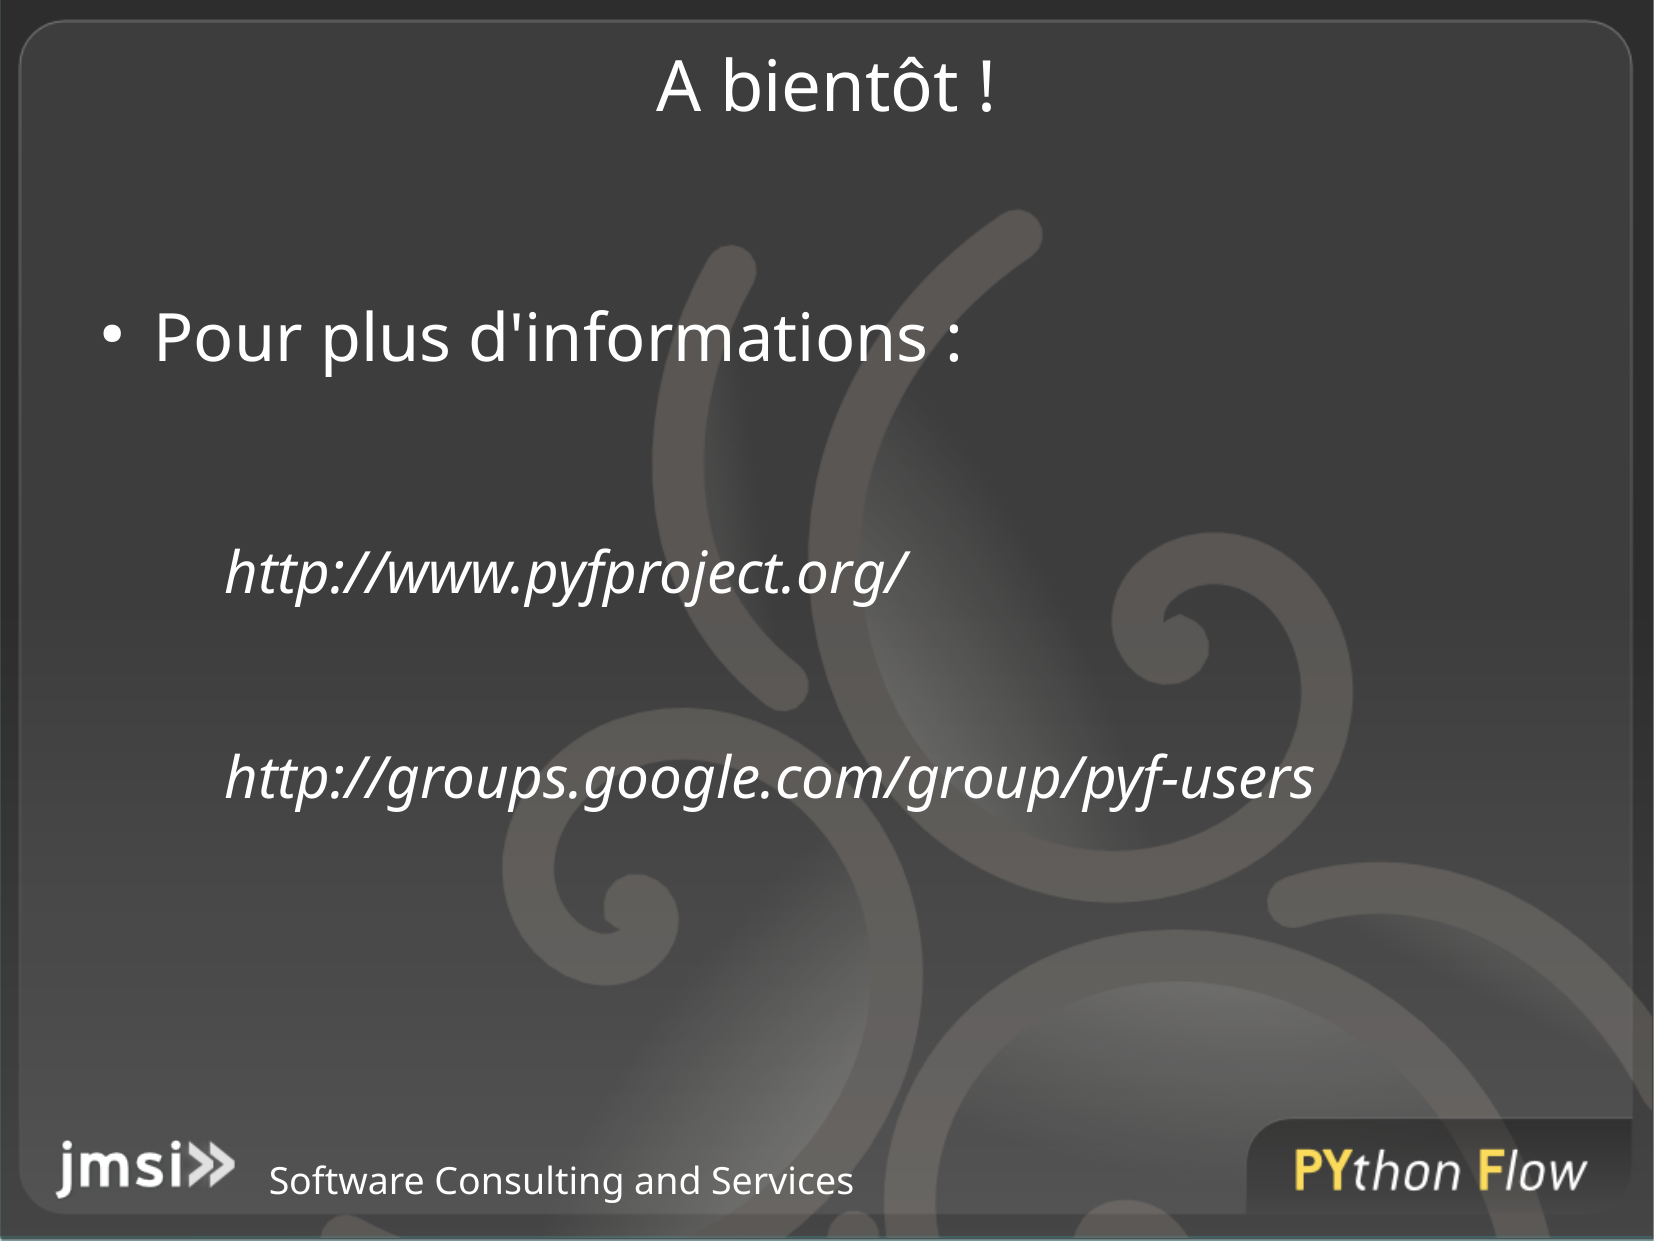

# A bientôt !
Pour plus d'informations :
http://www.pyfproject.org/
http://groups.google.com/group/pyf-users